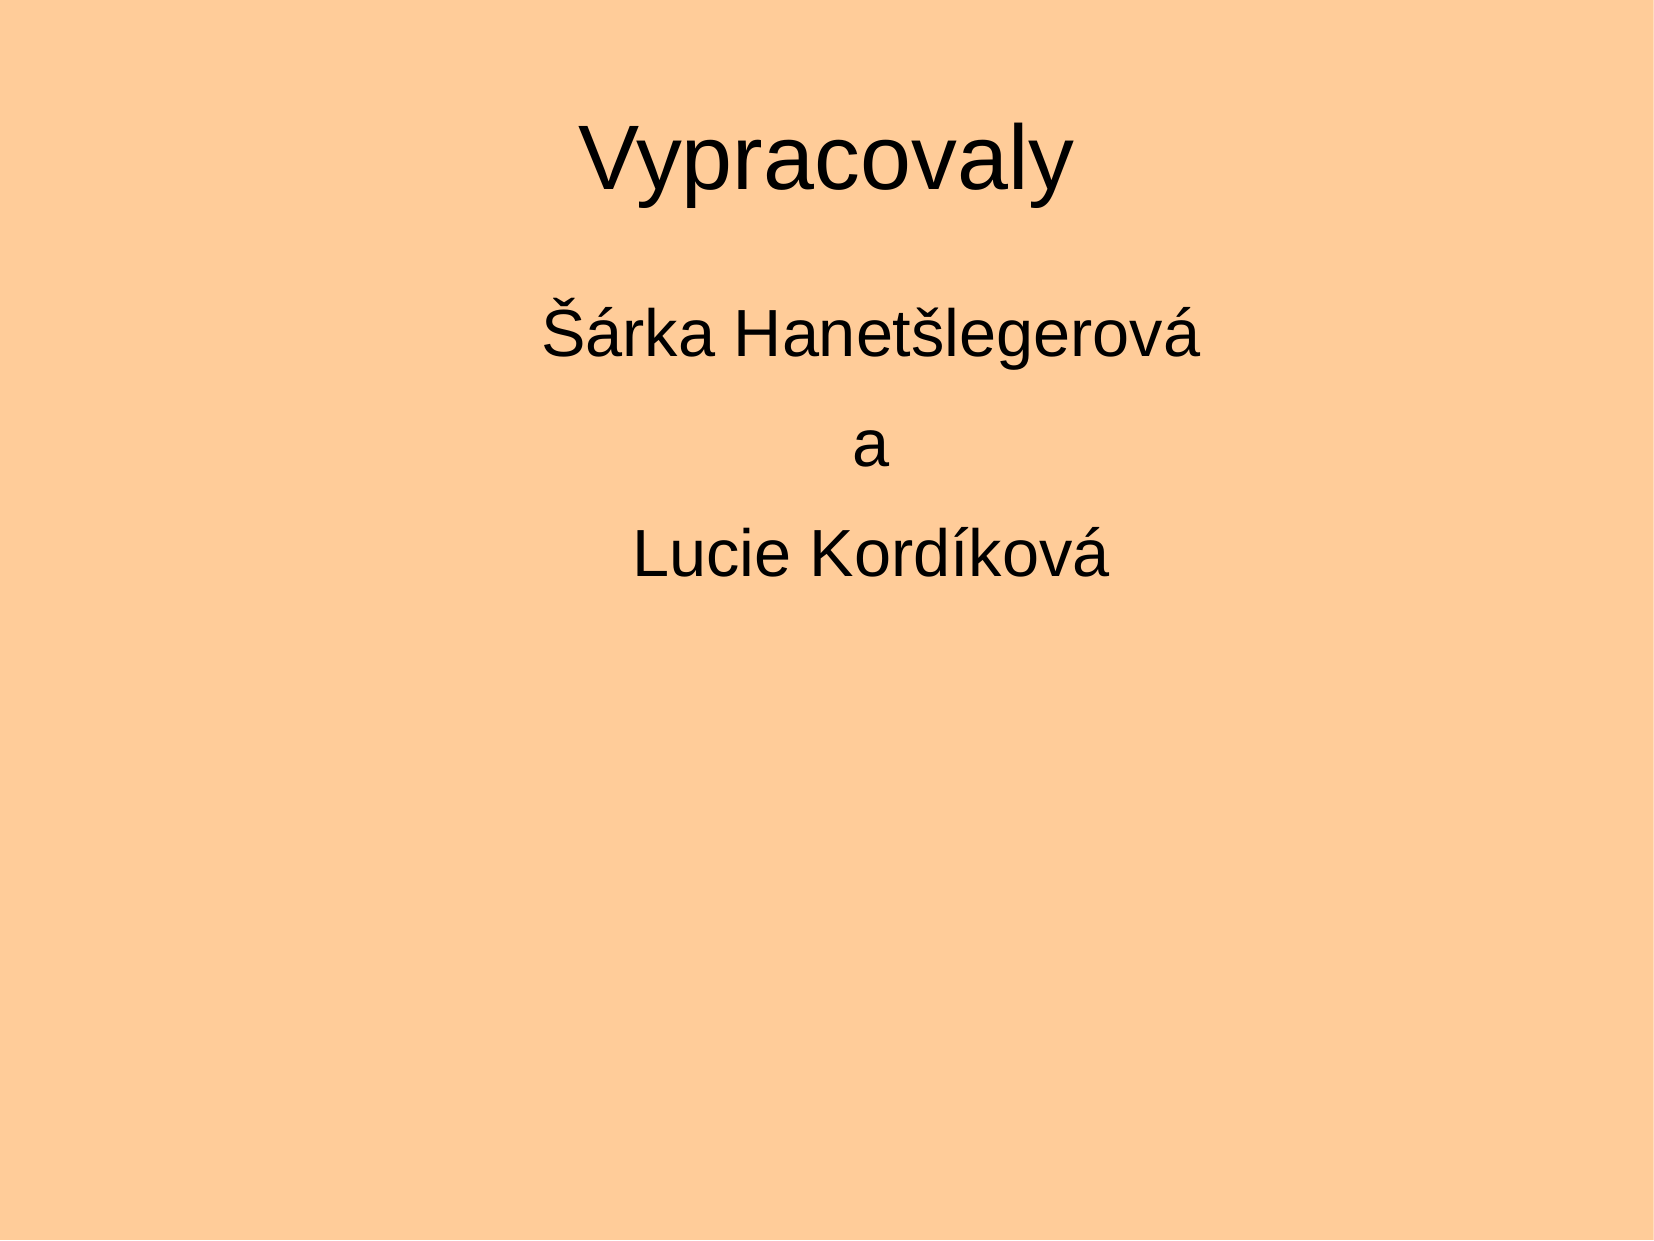

# Vypracovaly
Šárka Hanetšlegerová
a
Lucie Kordíková